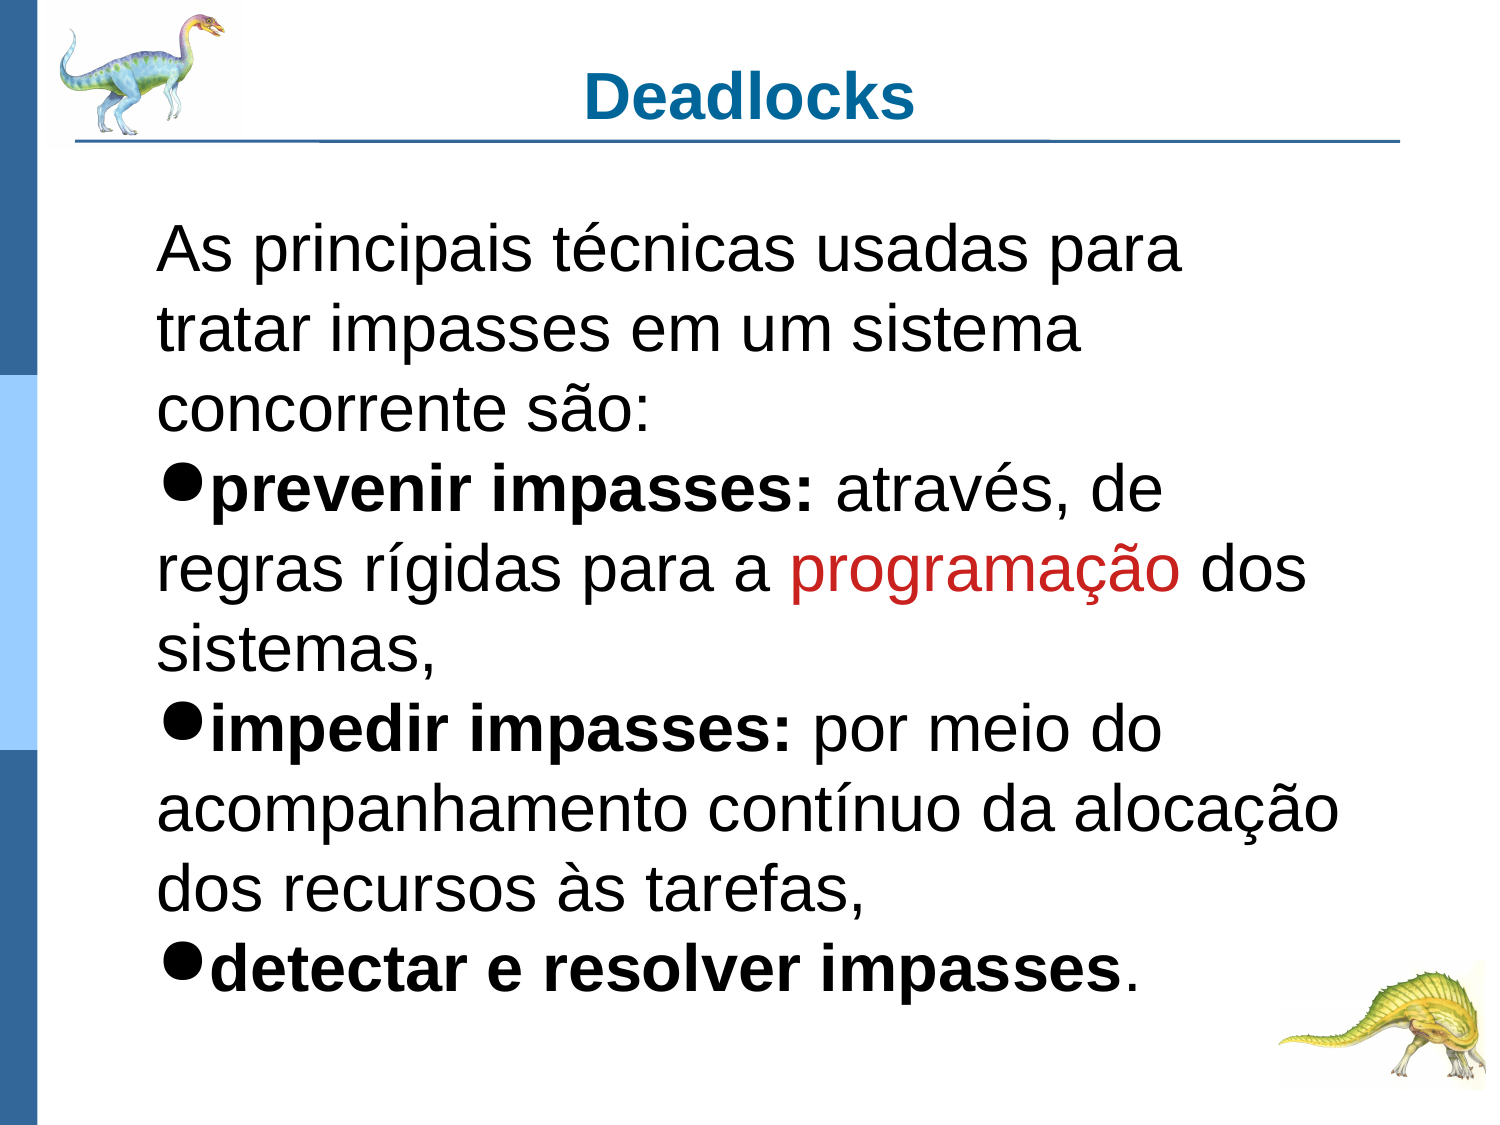

Deadlocks
As principais técnicas usadas para tratar impasses em um sistema concorrente são:
prevenir impasses: através, de regras rígidas para a programação dos sistemas,
impedir impasses: por meio do acompanhamento contínuo da alocação dos recursos às tarefas,
detectar e resolver impasses.